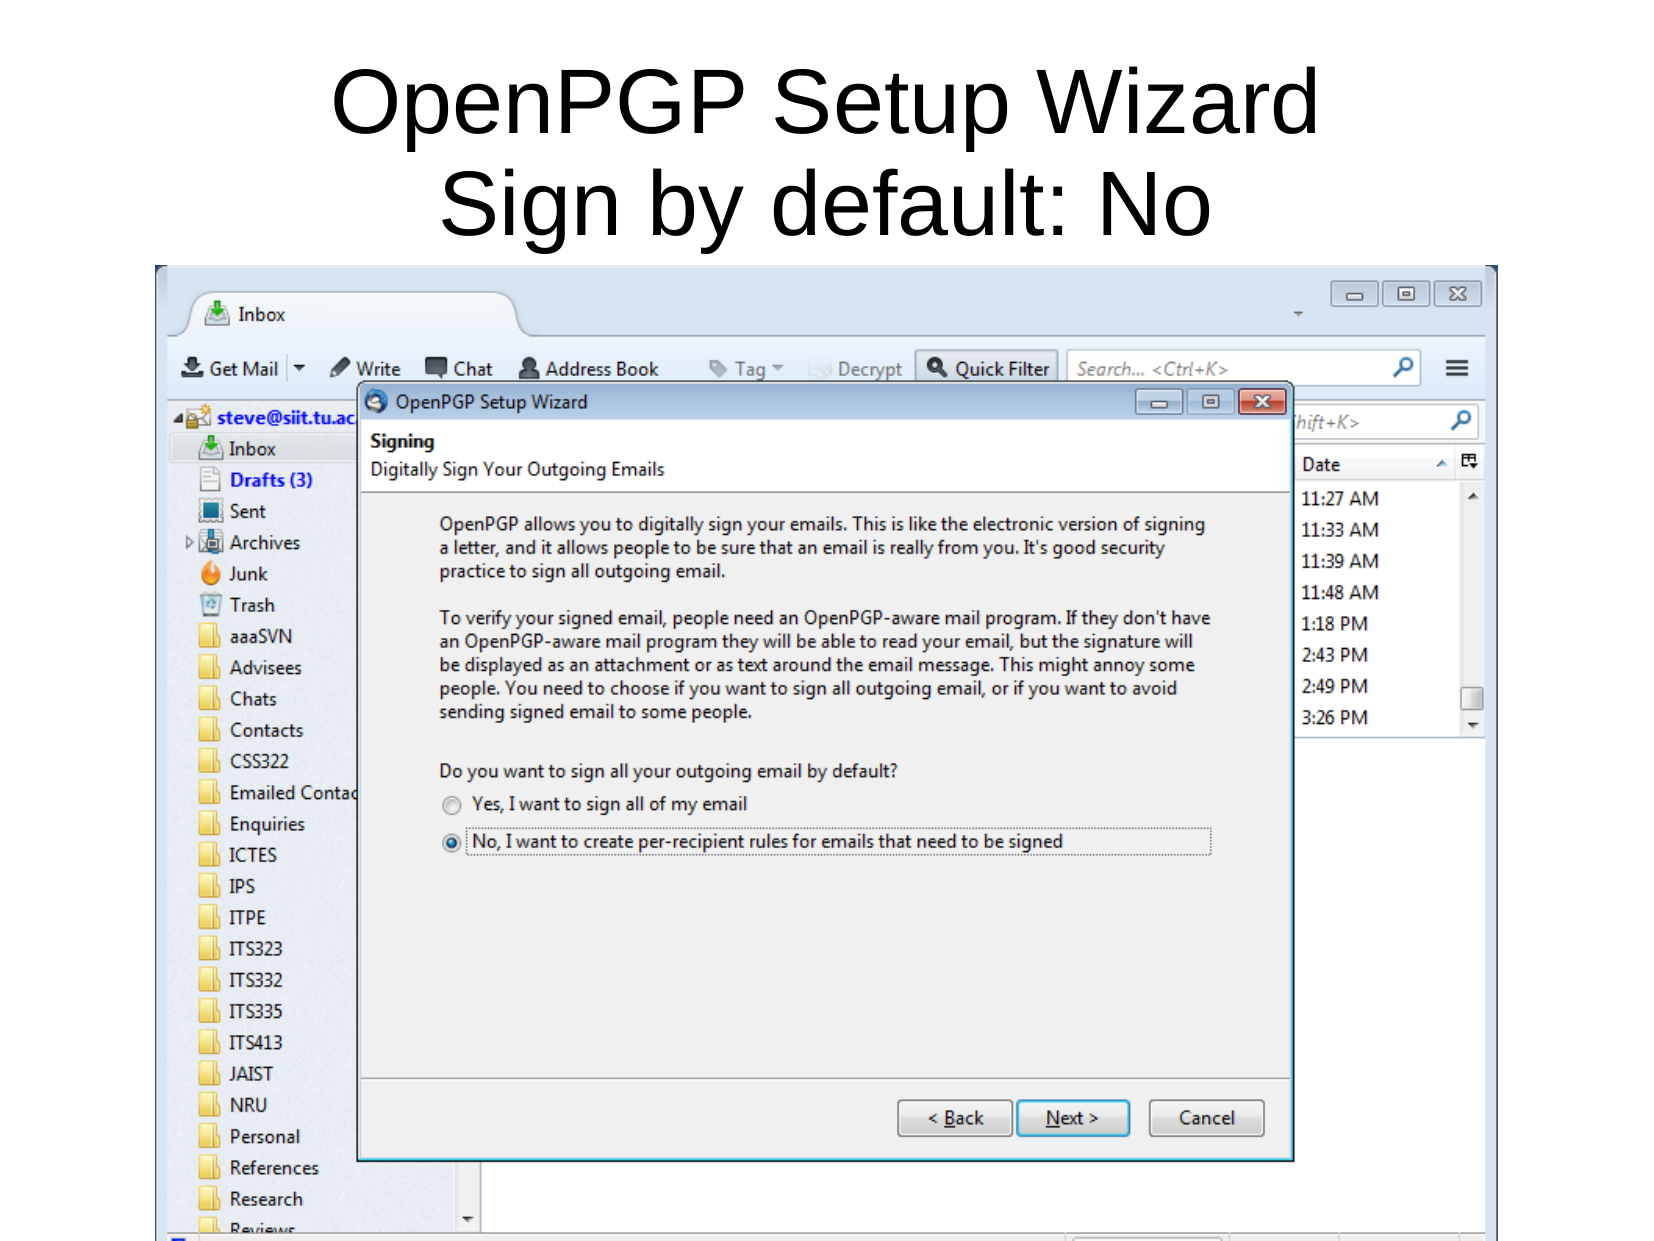

# OpenPGP Setup Wizard Sign by default: No